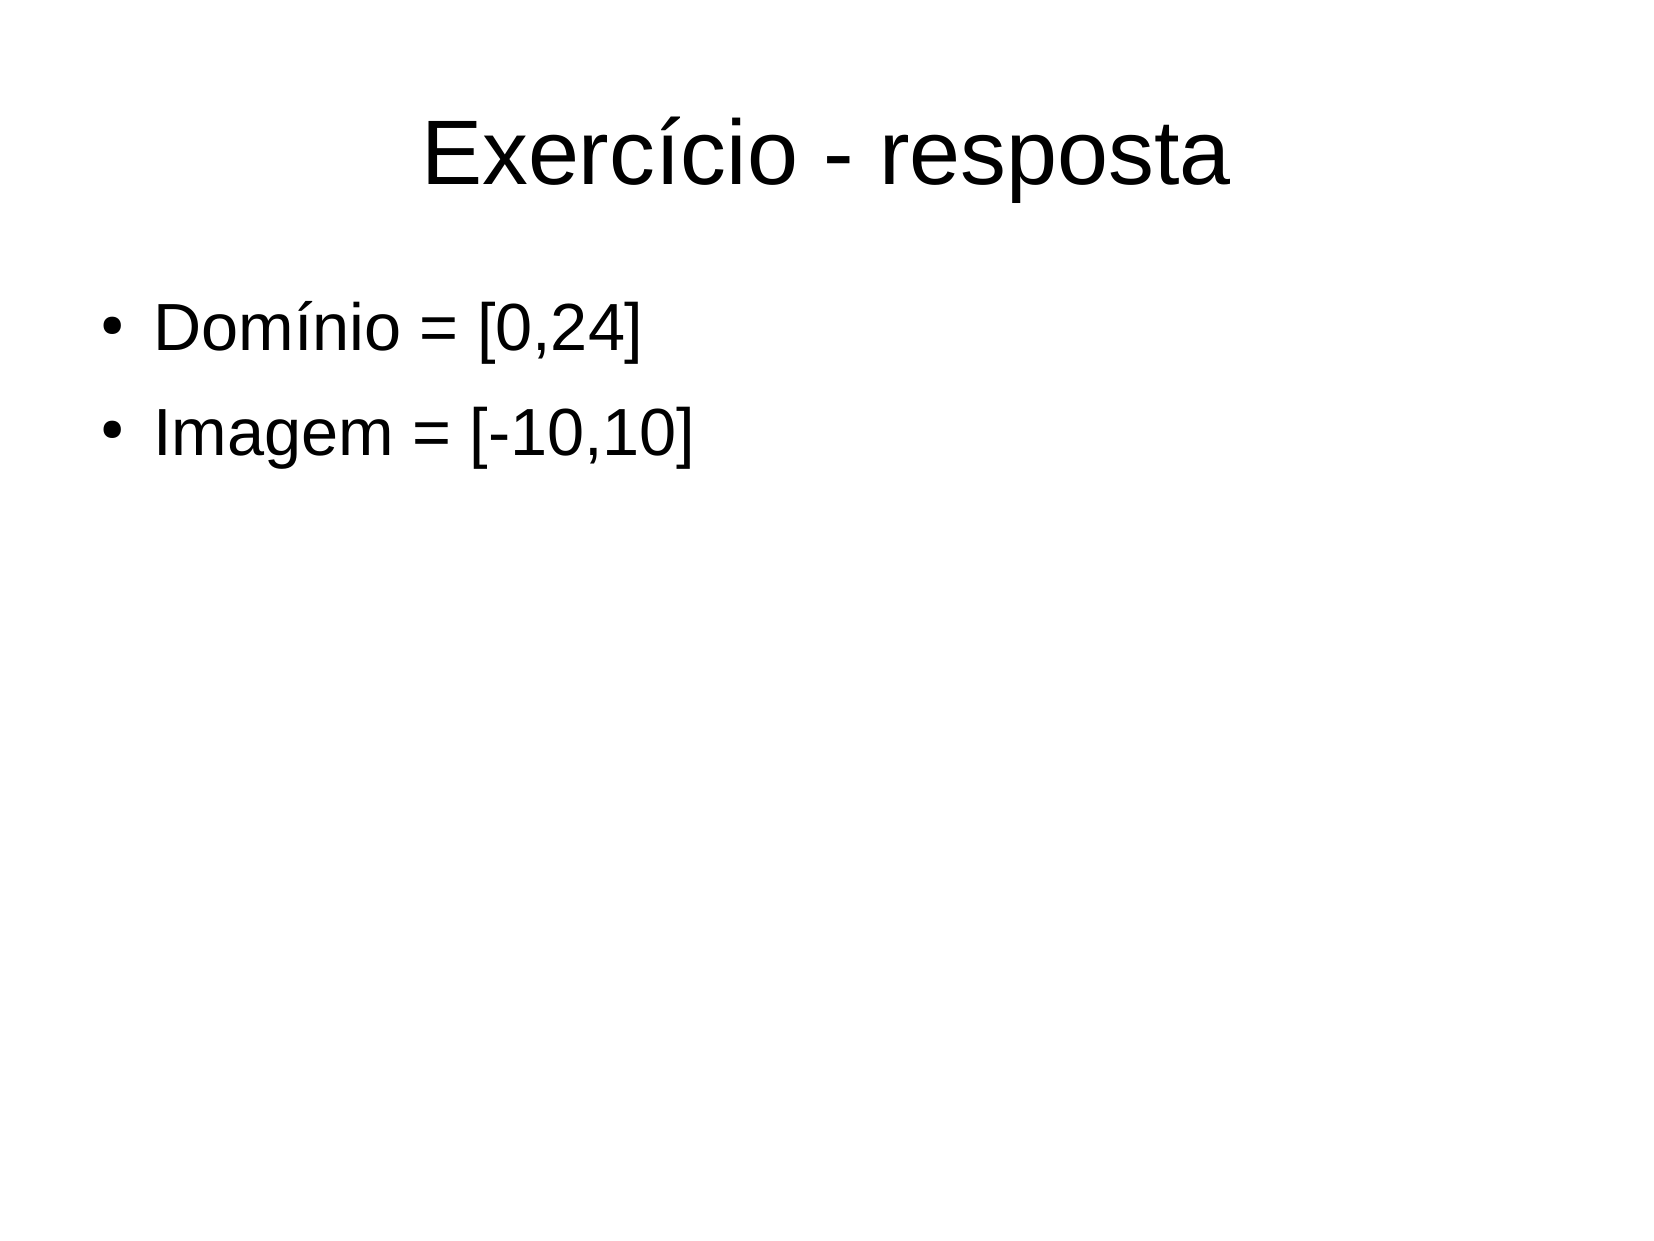

# Exercício - resposta
Domínio = [0,24]
Imagem = [-10,10]